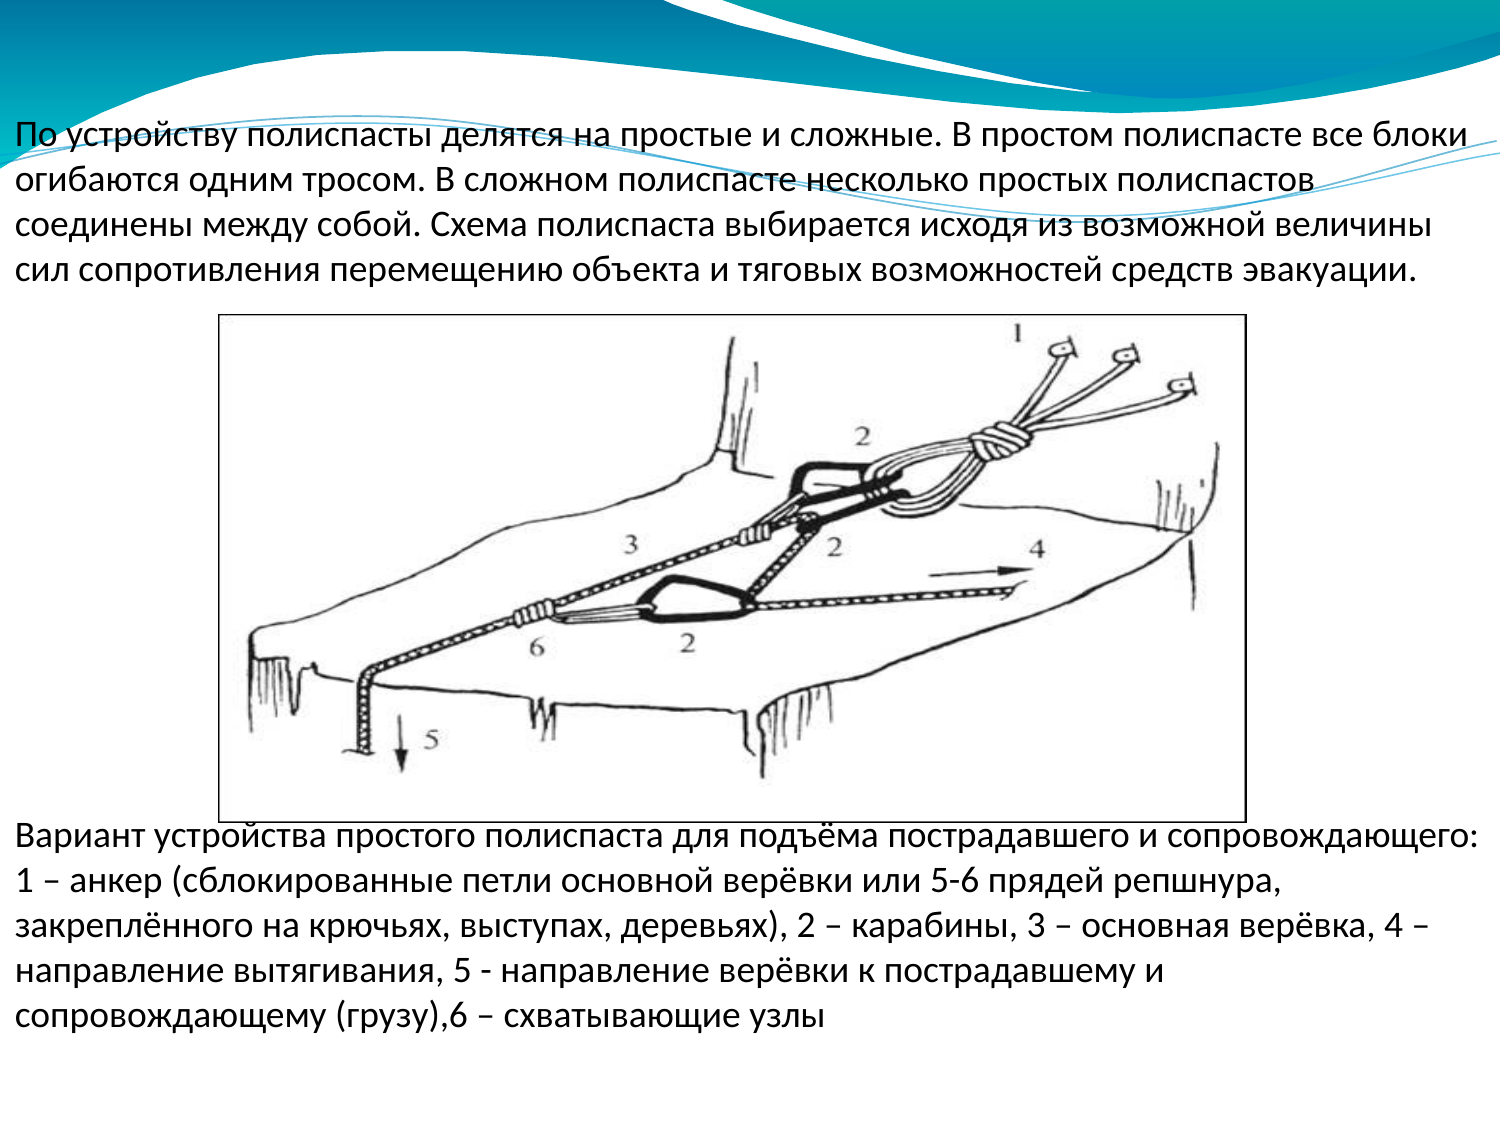

# По устройству полиспасты делятся на простые и сложные. В простом полиспасте все блоки огибаются одним тросом. В сложном полиспасте несколько простых полиспастов соединены между собой. Схема полиспаста выбирается исходя из возможной величины сил сопротивления перемещению объ­екта и тяго­вых возможностей средств эвакуации.
Вариант устройства простого полиспаста для подъёма пострадавшего и сопровождающего: 1 – анкер (сблокированные петли основной верёвки или 5-6 прядей репшнура, закреплённого на крючьях, выступах, деревьях), 2 – карабины, 3 – основная верёвка, 4 – направление вытягивания, 5 - направление верёвки к пострадавшему и сопровождающему (грузу),6 – схватывающие узлы